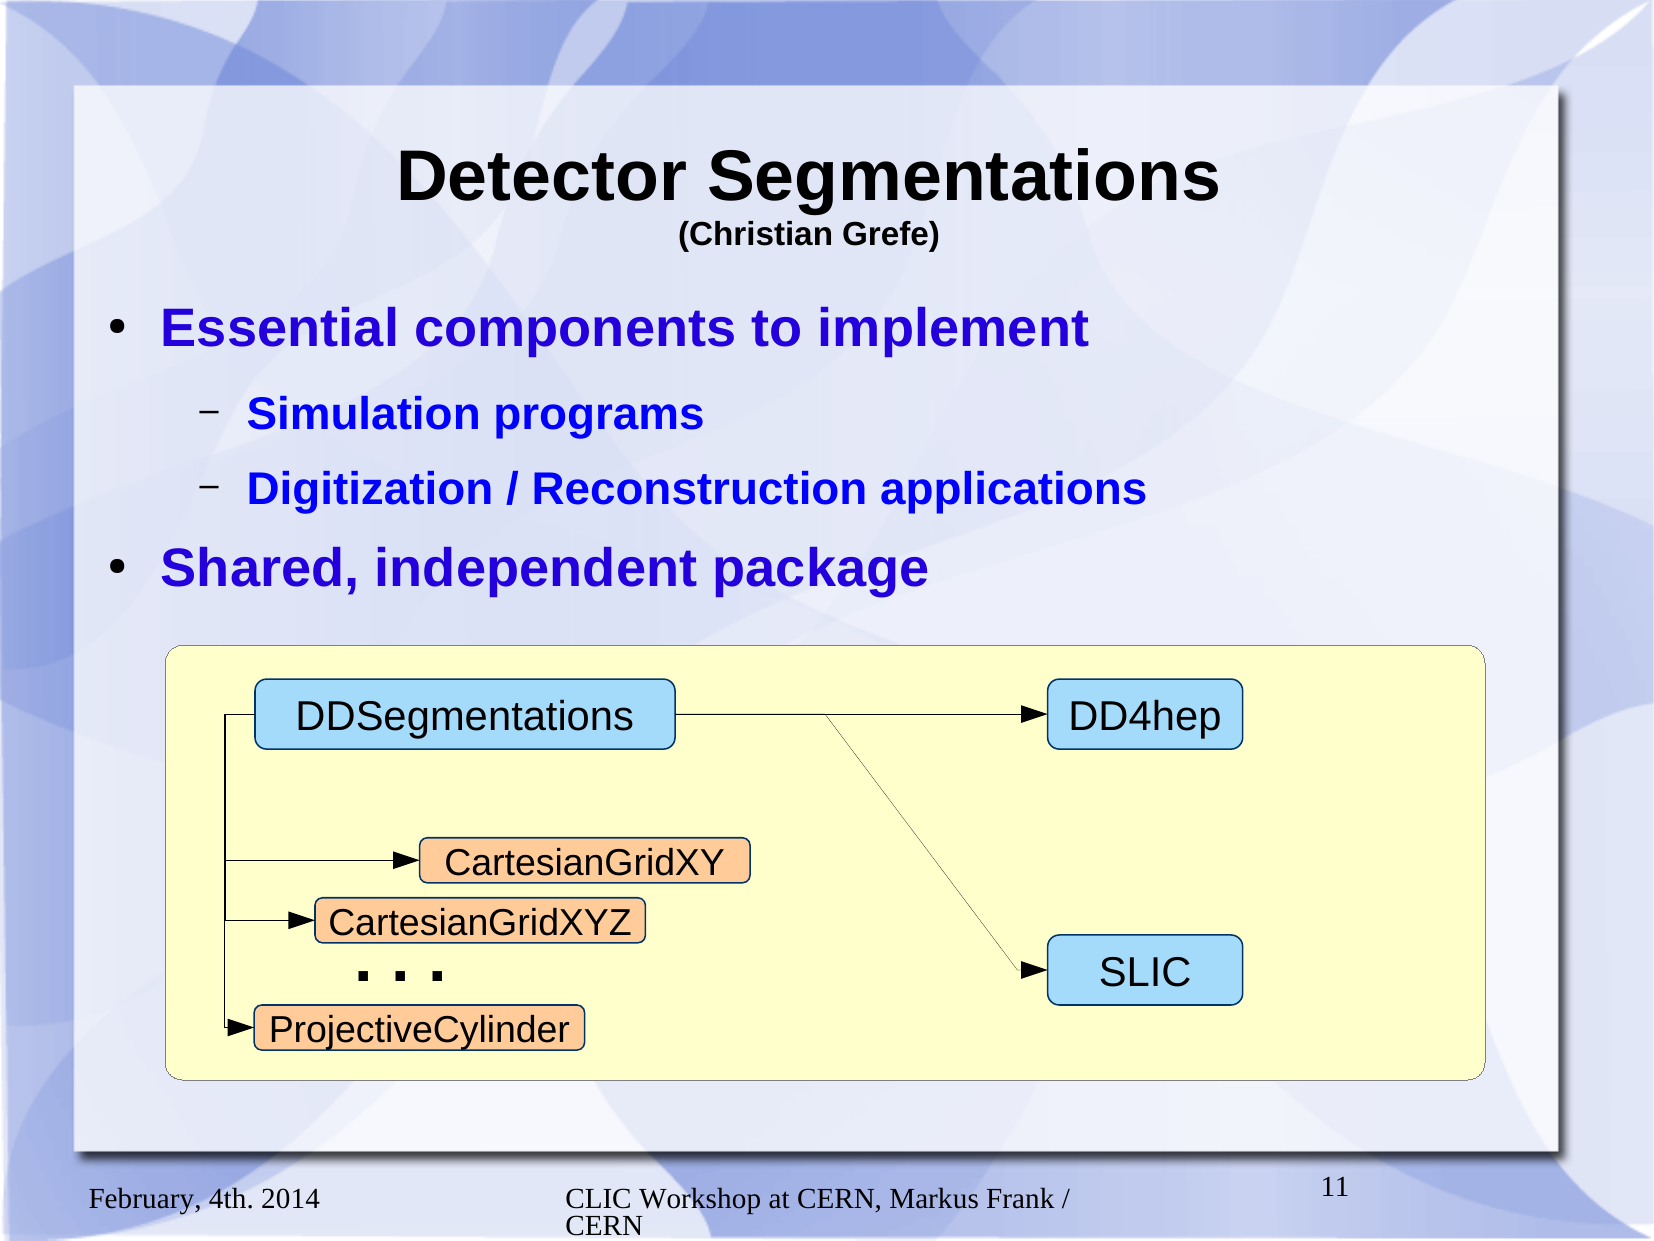

# Detector Segmentations (Christian Grefe)
Essential components to implement
Simulation programs
Digitization / Reconstruction applications
Shared, independent package
DDSegmentations
DD4hep
CartesianGridXY
CartesianGridXYZ
. . .
SLIC
ProjectiveCylinder
11
February, 4th. 2014
CLIC Workshop at CERN, Markus Frank / CERN